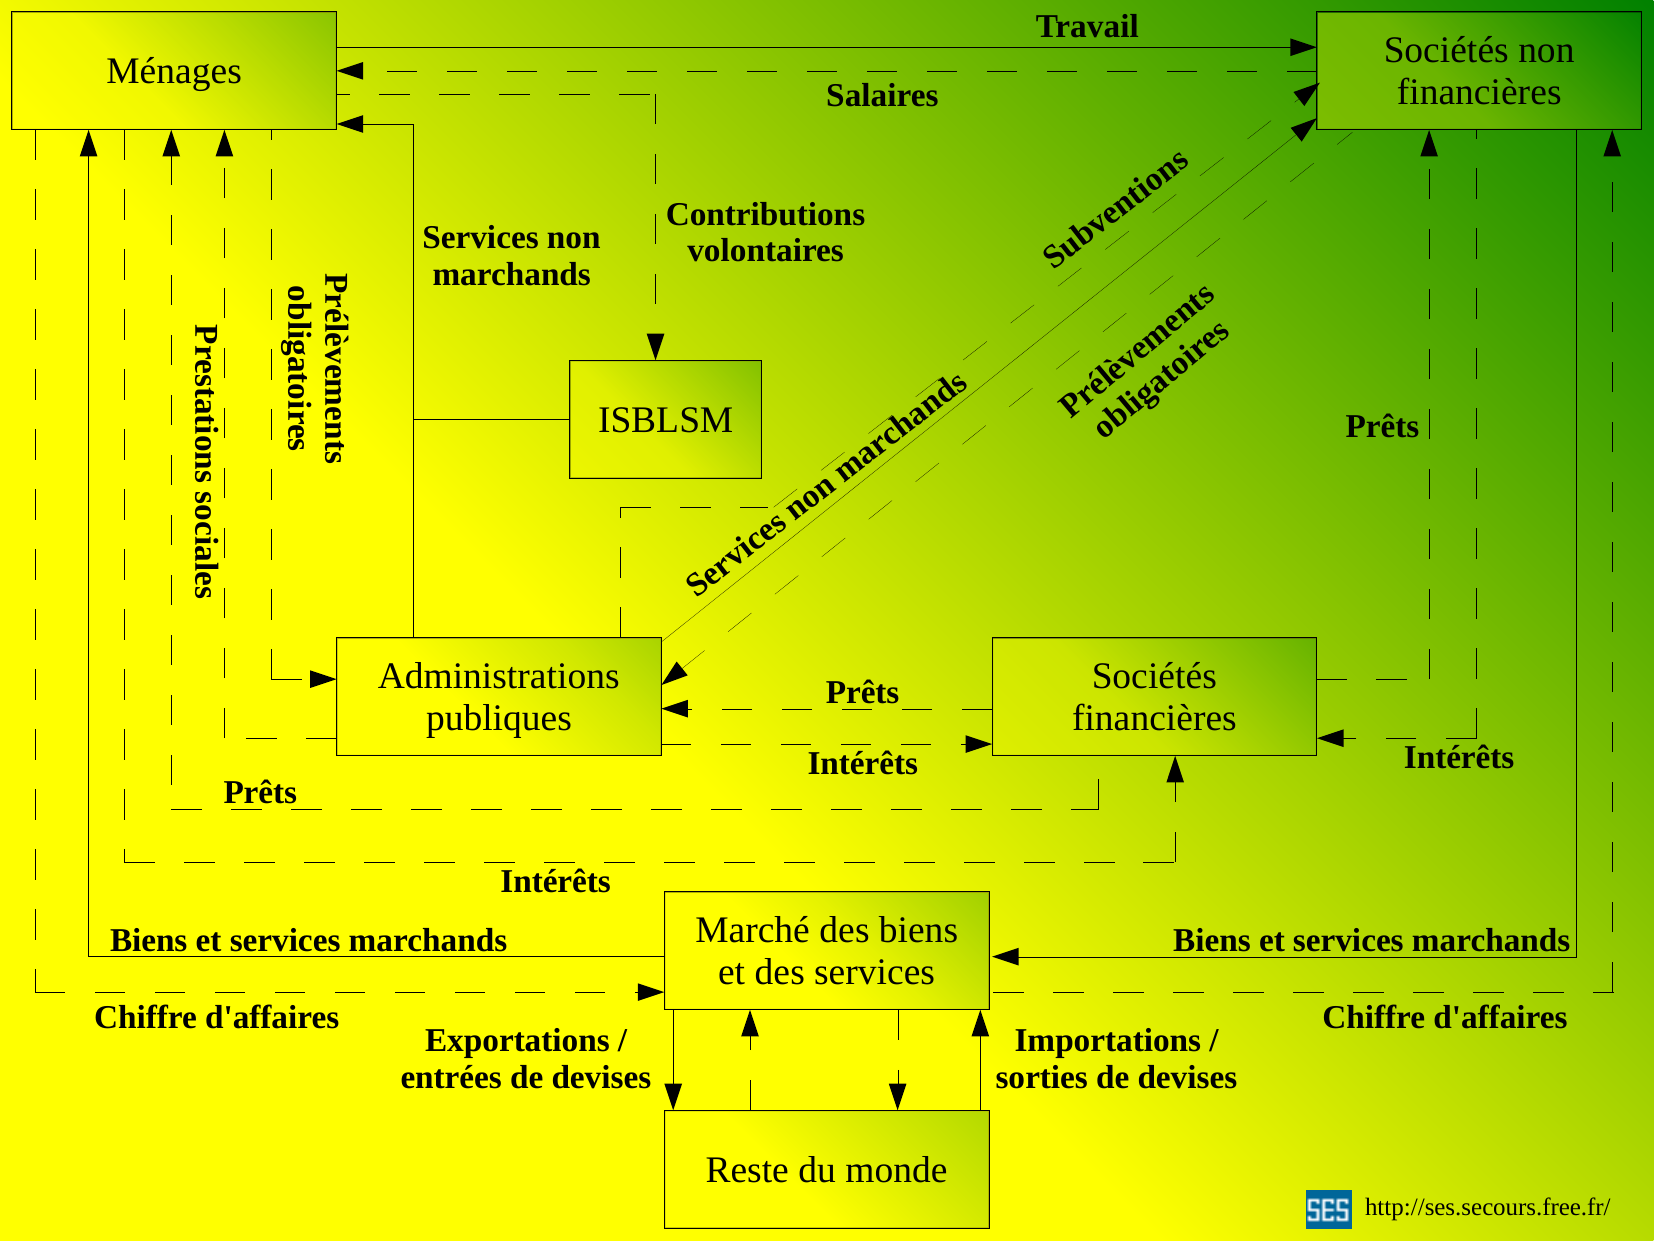

Travail
Ménages
Sociétés non financières
Salaires
Subventions
Contributions volontaires
Services non marchands
Prélèvements obligatoires
Prélèvements obligatoires
ISBLSM
Prêts
Prestations sociales
Services non marchands
Administrations publiques
Sociétés financières
Prêts
Intérêts
Intérêts
Prêts
Intérêts
Marché des biens et des services
Biens et services marchands
Biens et services marchands
Chiffre d'affaires
Chiffre d'affaires
Exportations / entrées de devises
Importations / sorties de devises
Reste du monde
http://ses.secours.free.fr/